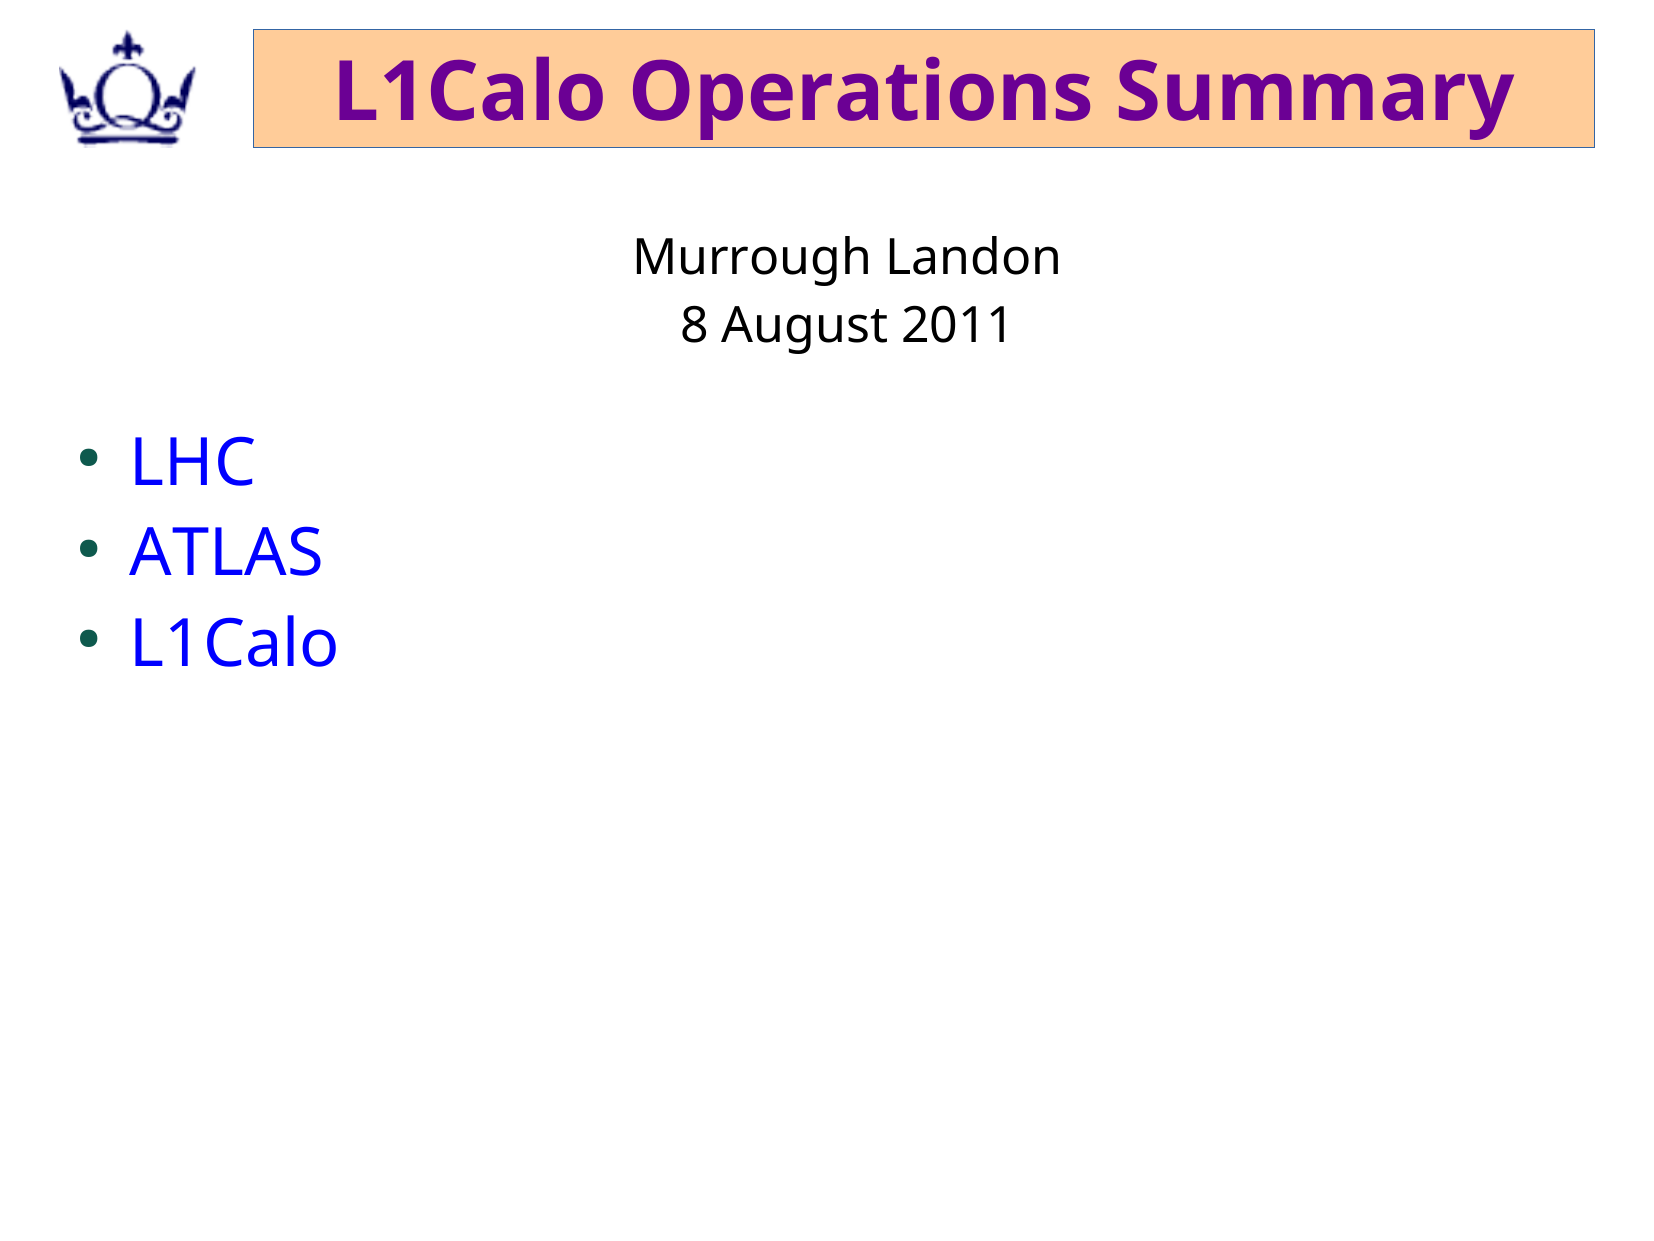

# L1Calo Operations Summary
Murrough Landon
8 August 2011
LHC
ATLAS
L1Calo